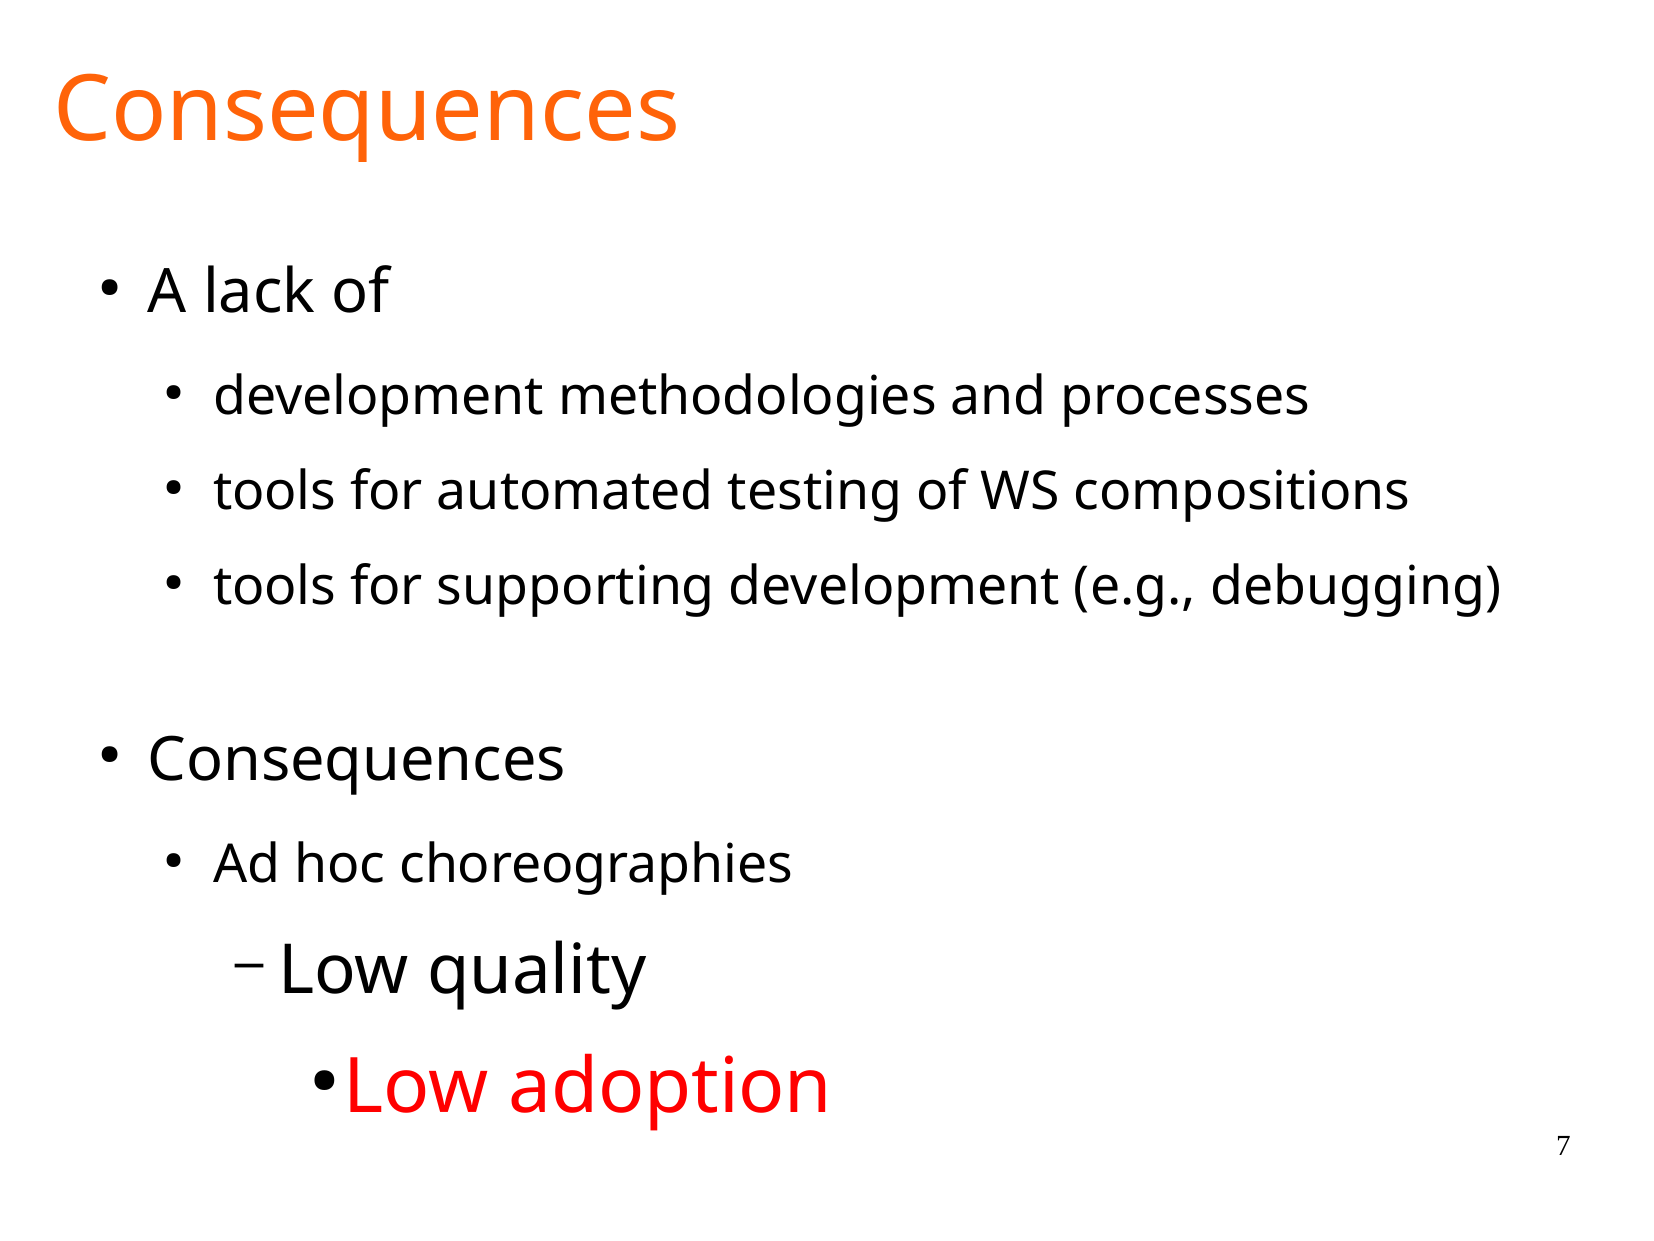

# Consequences
A lack of
development methodologies and processes
tools for automated testing of WS compositions
tools for supporting development (e.g., debugging)
Consequences
Ad hoc choreographies
Low quality
Low adoption
7